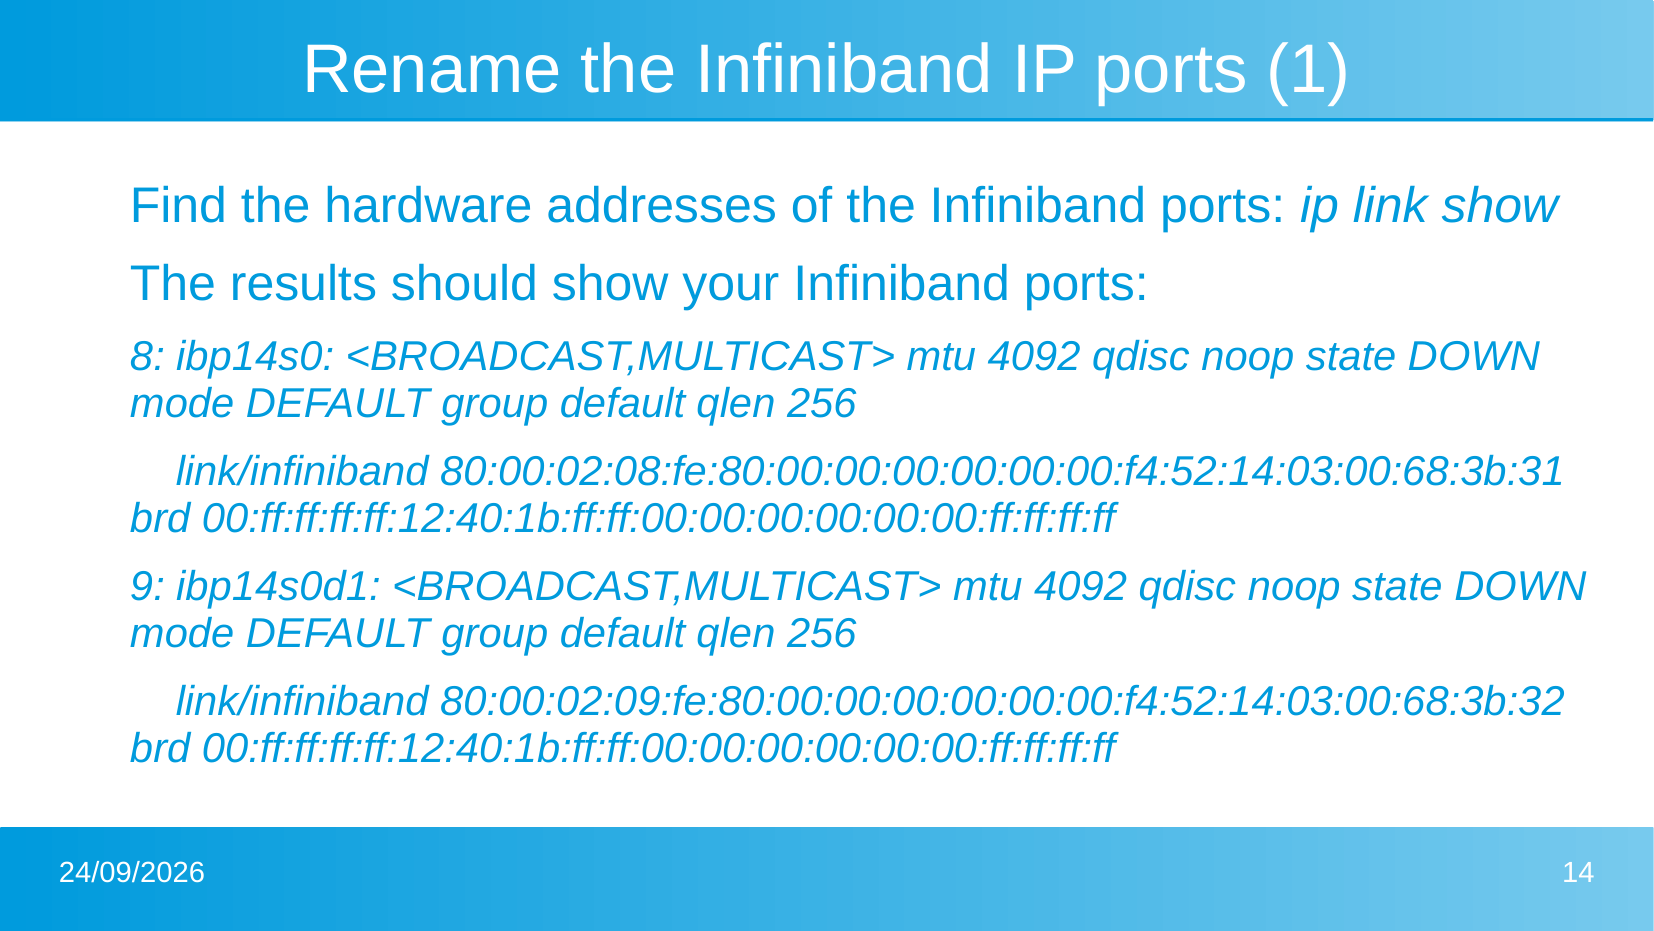

# Rename the Infiniband IP ports (1)
Find the hardware addresses of the Infiniband ports: ip link show
The results should show your Infiniband ports:
8: ibp14s0: <BROADCAST,MULTICAST> mtu 4092 qdisc noop state DOWN mode DEFAULT group default qlen 256
 link/infiniband 80:00:02:08:fe:80:00:00:00:00:00:00:f4:52:14:03:00:68:3b:31 brd 00:ff:ff:ff:ff:12:40:1b:ff:ff:00:00:00:00:00:00:ff:ff:ff:ff
9: ibp14s0d1: <BROADCAST,MULTICAST> mtu 4092 qdisc noop state DOWN mode DEFAULT group default qlen 256
 link/infiniband 80:00:02:09:fe:80:00:00:00:00:00:00:f4:52:14:03:00:68:3b:32 brd 00:ff:ff:ff:ff:12:40:1b:ff:ff:00:00:00:00:00:00:ff:ff:ff:ff
14